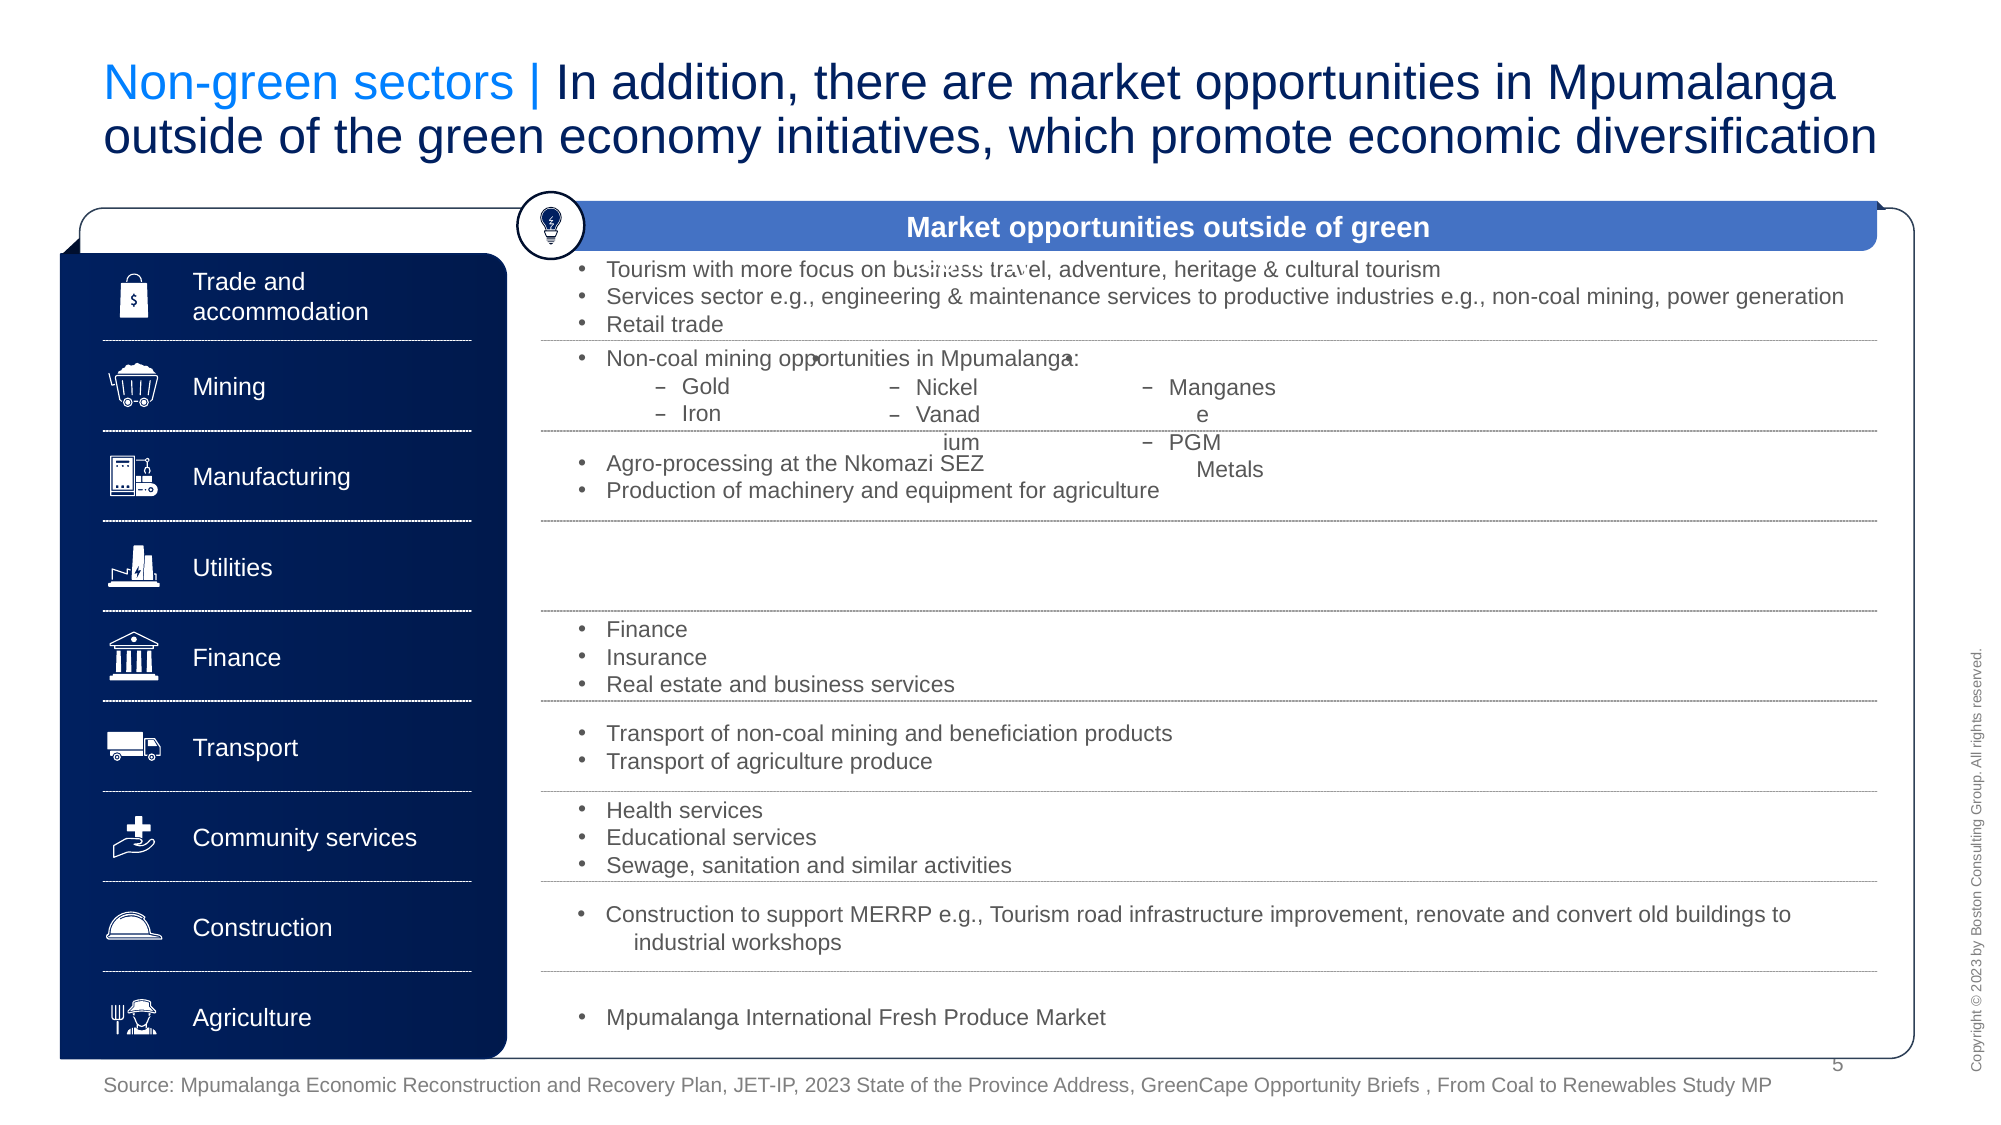

# Non-green sectors | In addition, there are market opportunities in Mpumalanga outside of the green economy initiatives, which promote economic diversification
Market opportunities outside of green economy
Trade and accommodation
Tourism with more focus on business travel, adventure, heritage & cultural tourism
Services sector e.g., engineering & maintenance services to productive industries e.g., non-coal mining, power generation
Retail trade
Mining
Non-coal mining opportunities in Mpumalanga:
Gold
Iron
Nickel
Vanadium
Manganese
PGM Metals
Manufacturing
Agro-processing at the Nkomazi SEZ
Production of machinery and equipment for agriculture
Utilities
Finance
Finance
Insurance
Real estate and business services
Transport
Transport of non-coal mining and beneficiation products
Transport of agriculture produce
Community services
Health services
Educational services
Sewage, sanitation and similar activities
Construction
Construction to support MERRP e.g., Tourism road infrastructure improvement, renovate and convert old buildings to industrial workshops
Agriculture
Mpumalanga International Fresh Produce Market
Source: Mpumalanga Economic Reconstruction and Recovery Plan, JET-IP, 2023 State of the Province Address, GreenCape Opportunity Briefs , From Coal to Renewables Study MP